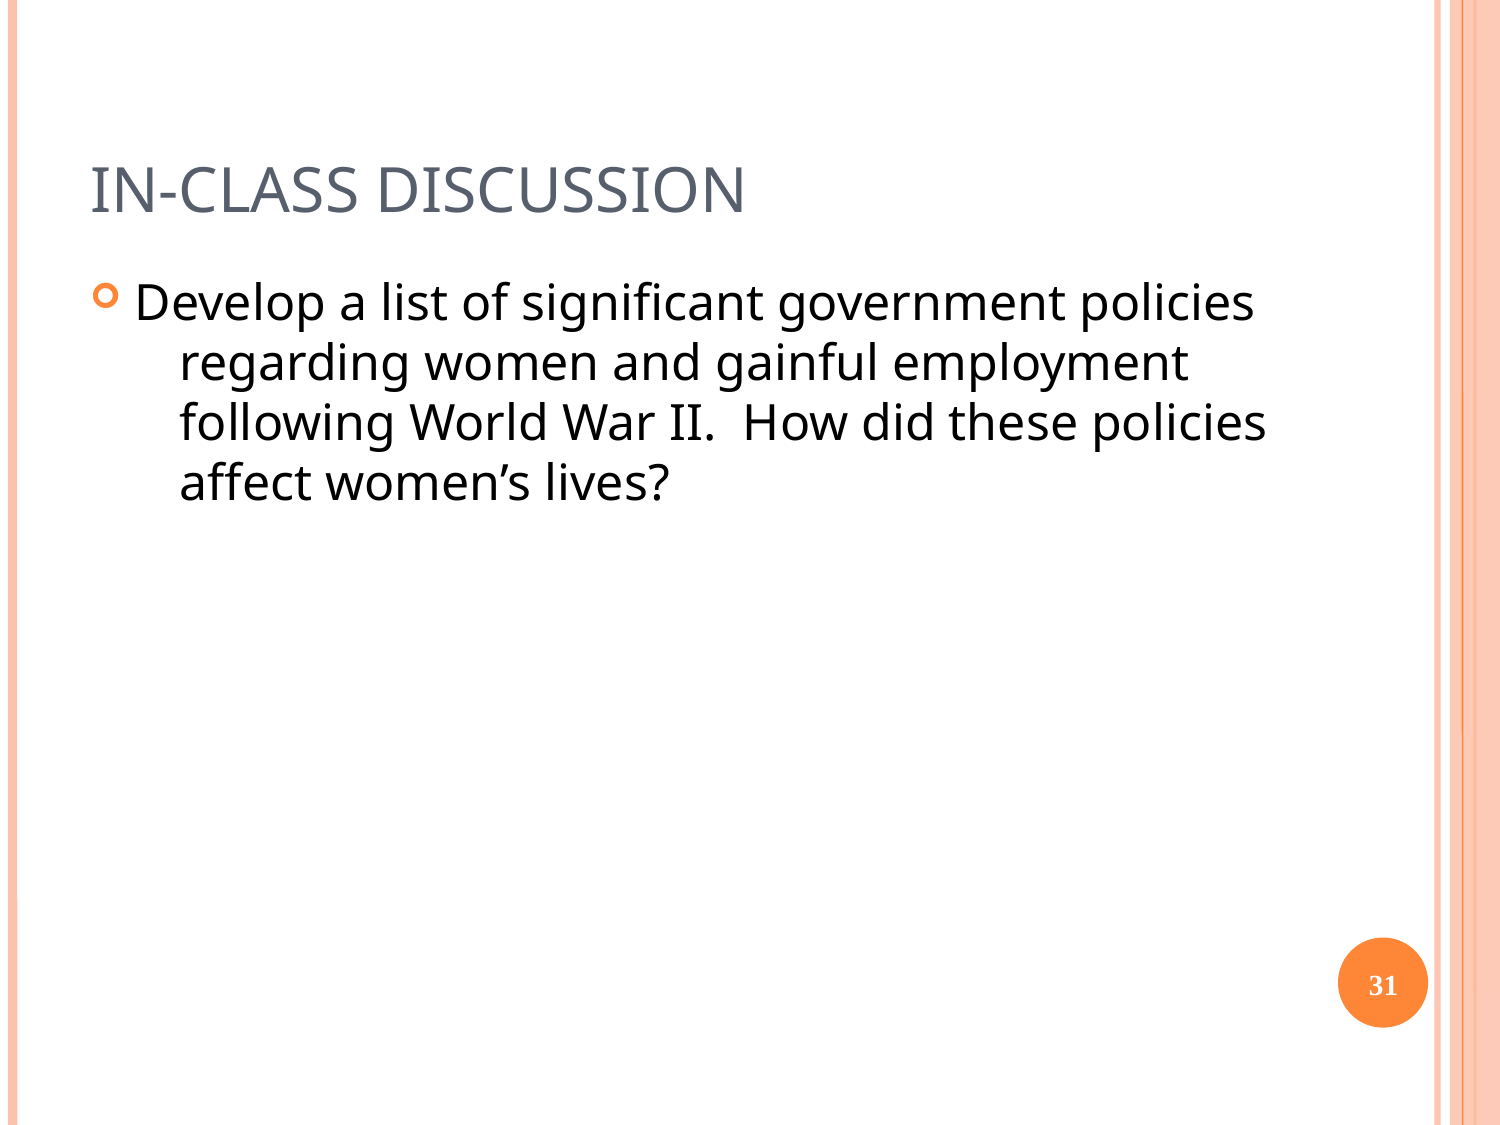

# In-Class Discussion
Develop a list of significant government policies regarding women and gainful employment following World War II. How did these policies affect women’s lives?